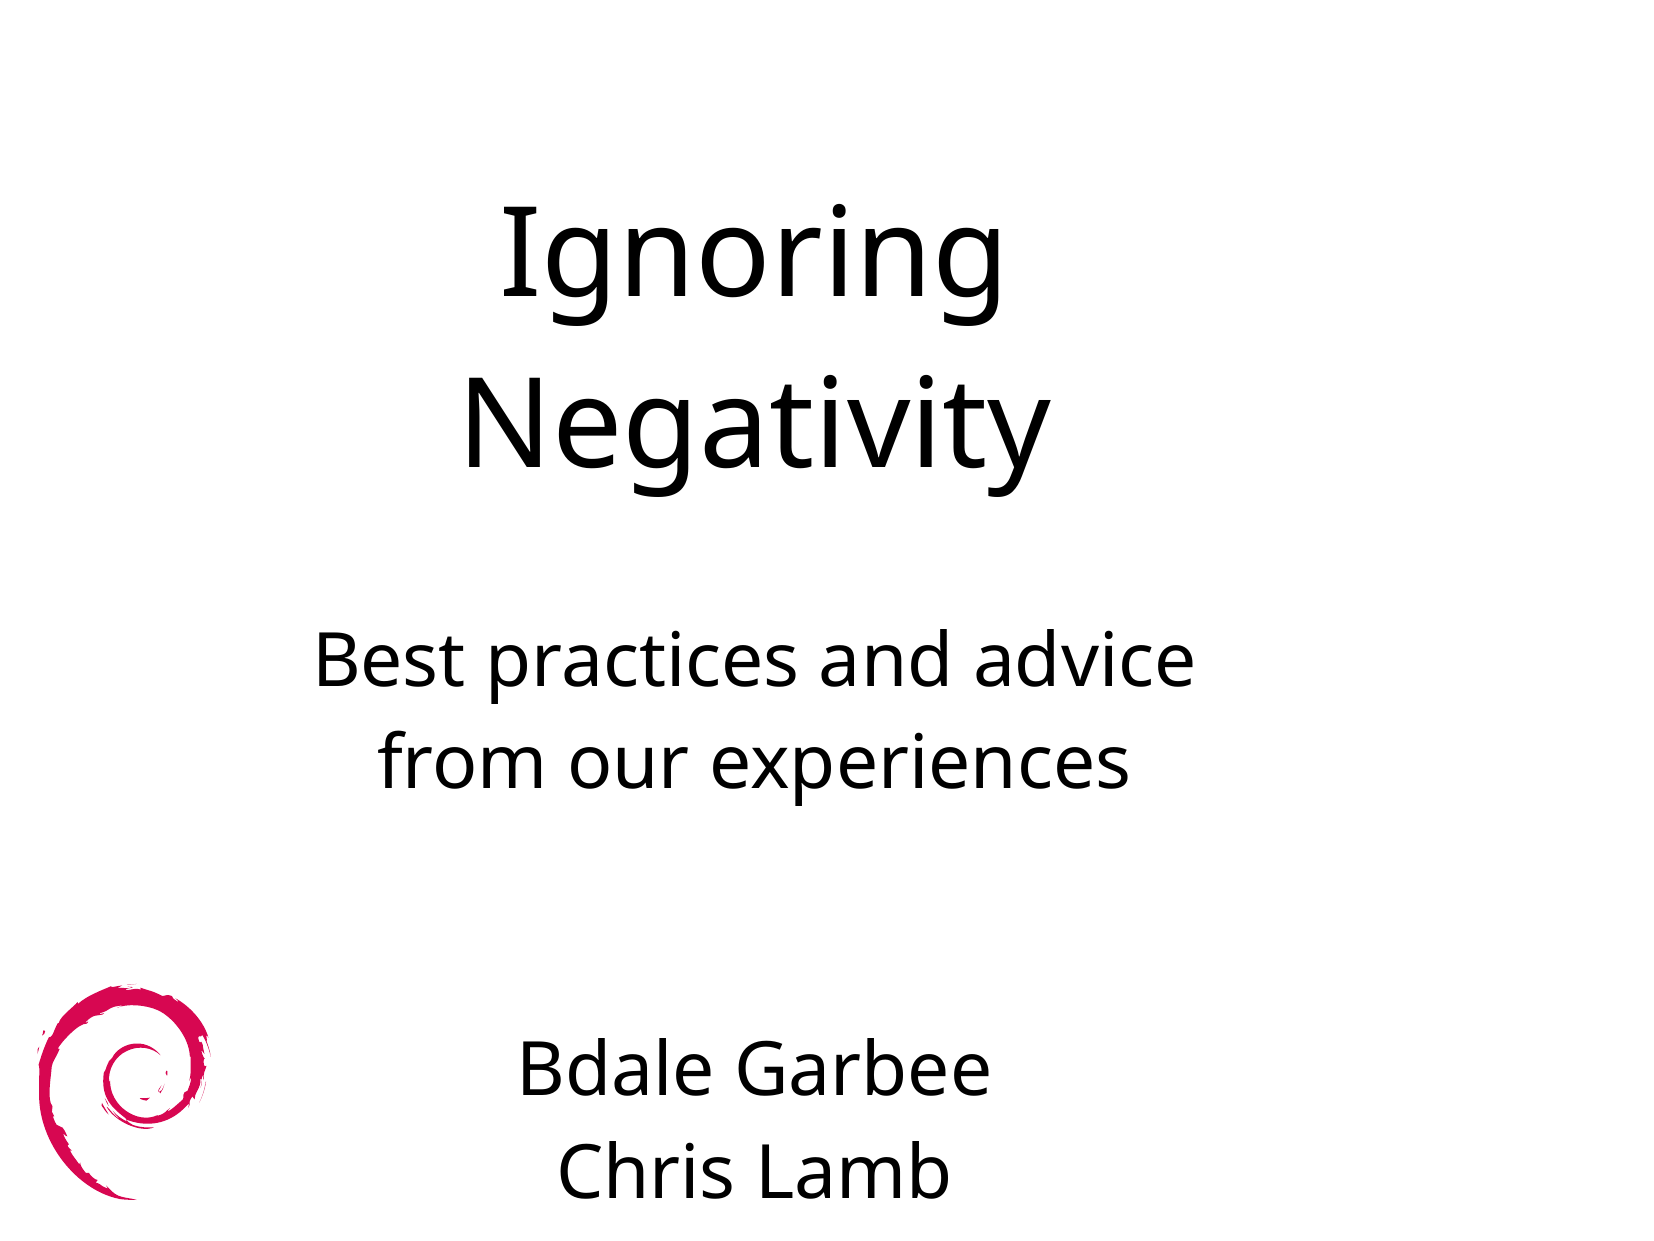

Ignoring Negativity
Best practices and advice from our experiences
Bdale Garbee
Chris Lamb
Steve McIntyre
Enrico Zini